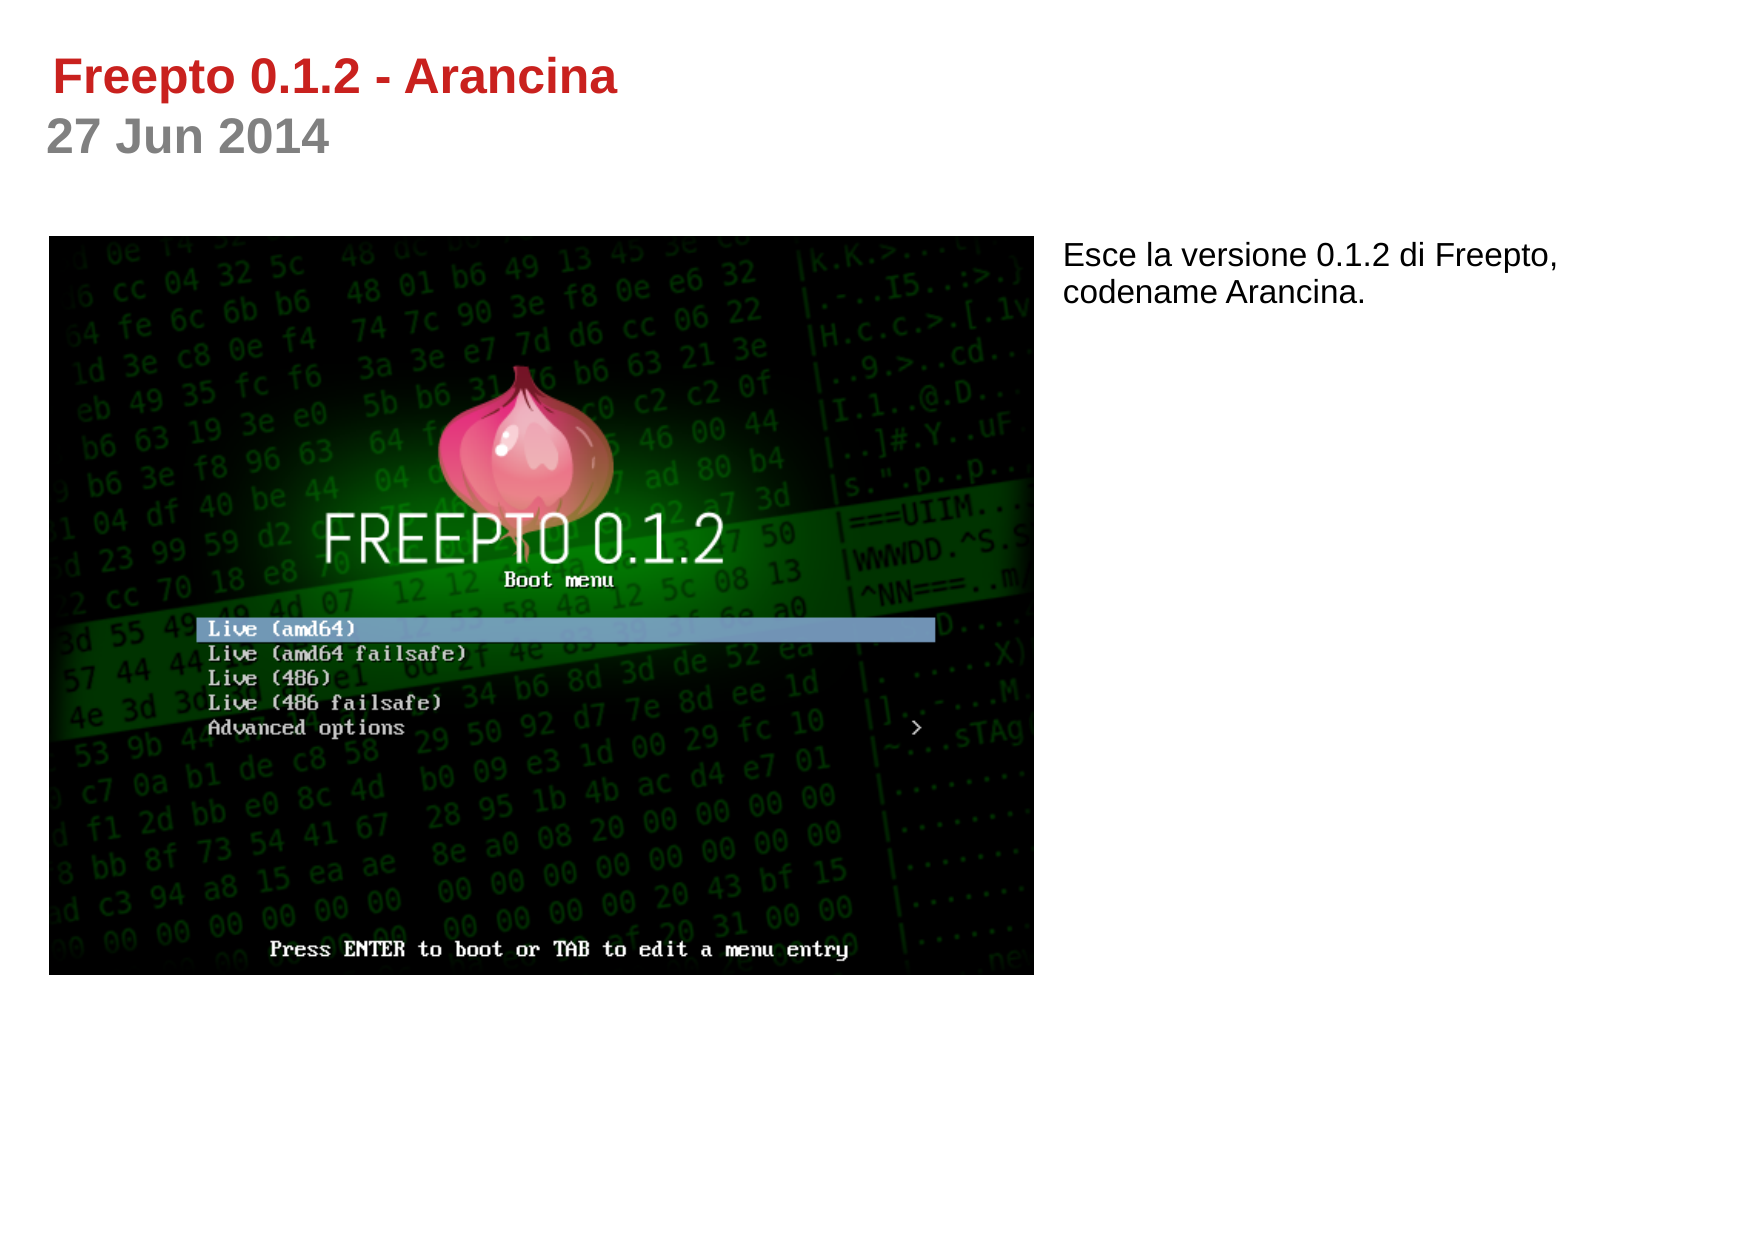

# Freepto 0.1.2 - Arancina
27 Jun 2014
Esce la versione 0.1.2 di Freepto, codename Arancina.